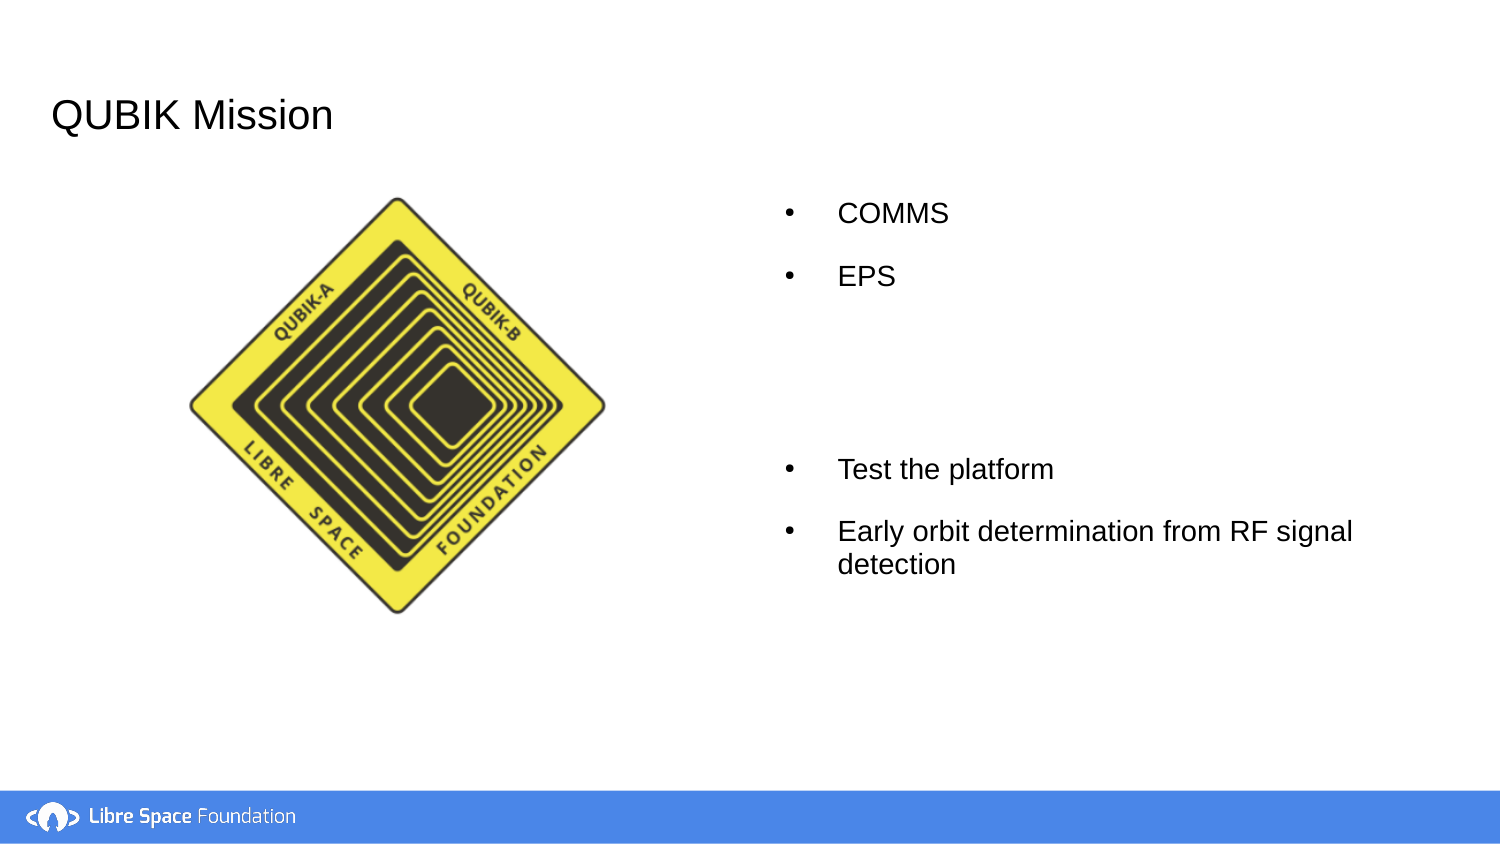

# QUBIK Mission
COMMS
EPS
Test the platform
Early orbit determination from RF signal detection